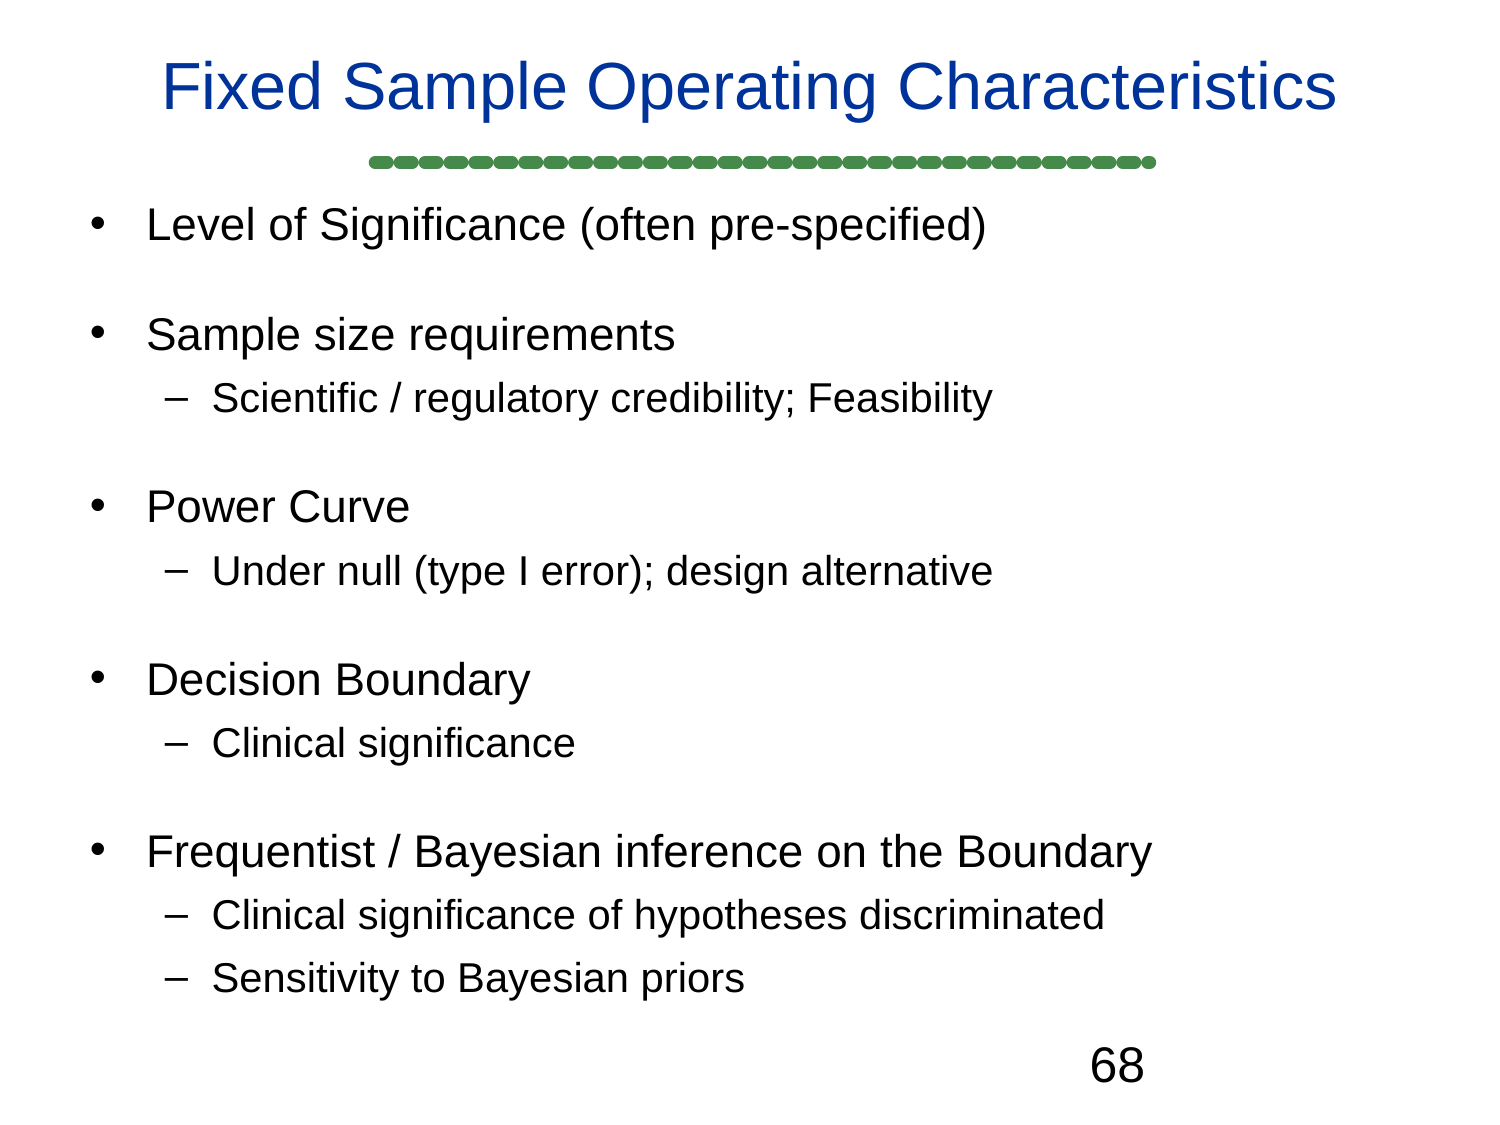

# Fixed Sample Operating Characteristics
Level of Significance (often pre-specified)
Sample size requirements
Scientific / regulatory credibility; Feasibility
Power Curve
Under null (type I error); design alternative
Decision Boundary
Clinical significance
Frequentist / Bayesian inference on the Boundary
Clinical significance of hypotheses discriminated
Sensitivity to Bayesian priors
68